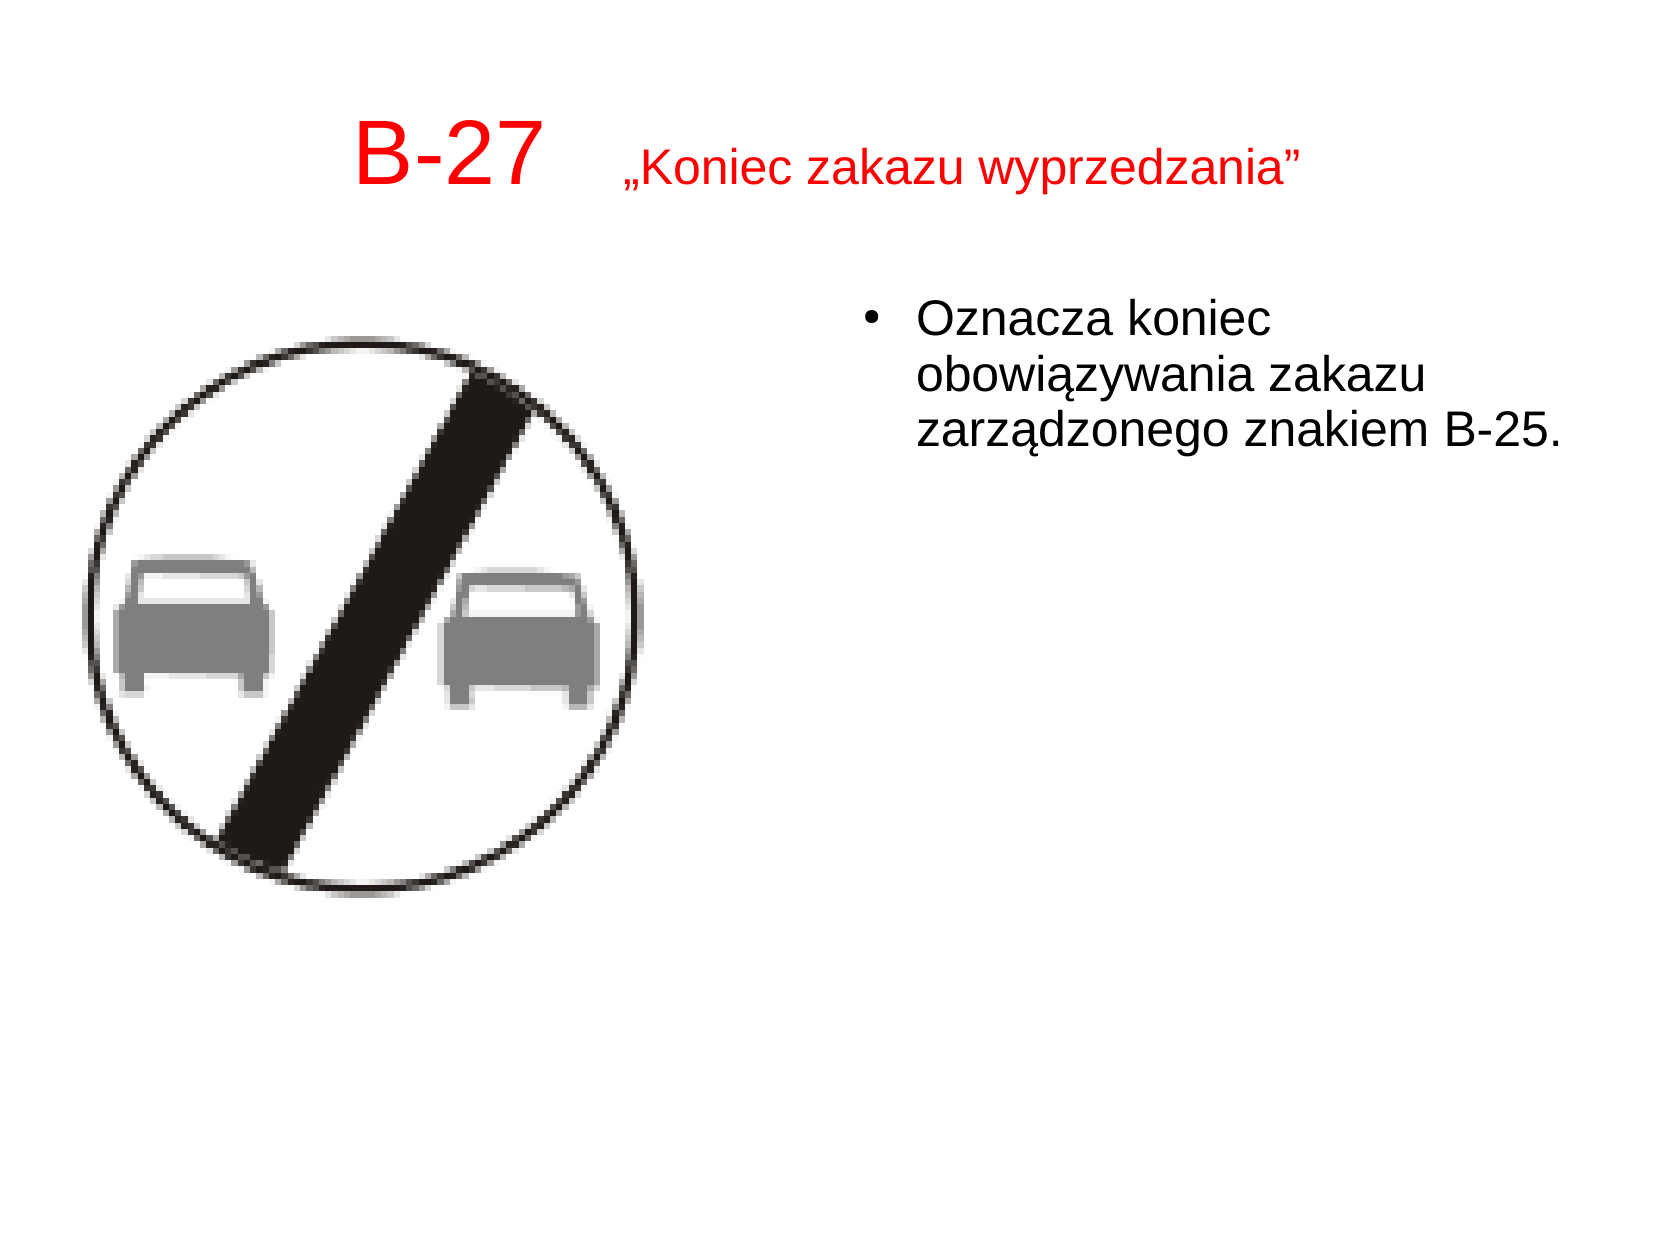

# B-27 „Koniec zakazu wyprzedzania”
Oznacza koniec obowiązywania zakazu zarządzonego znakiem B-25.